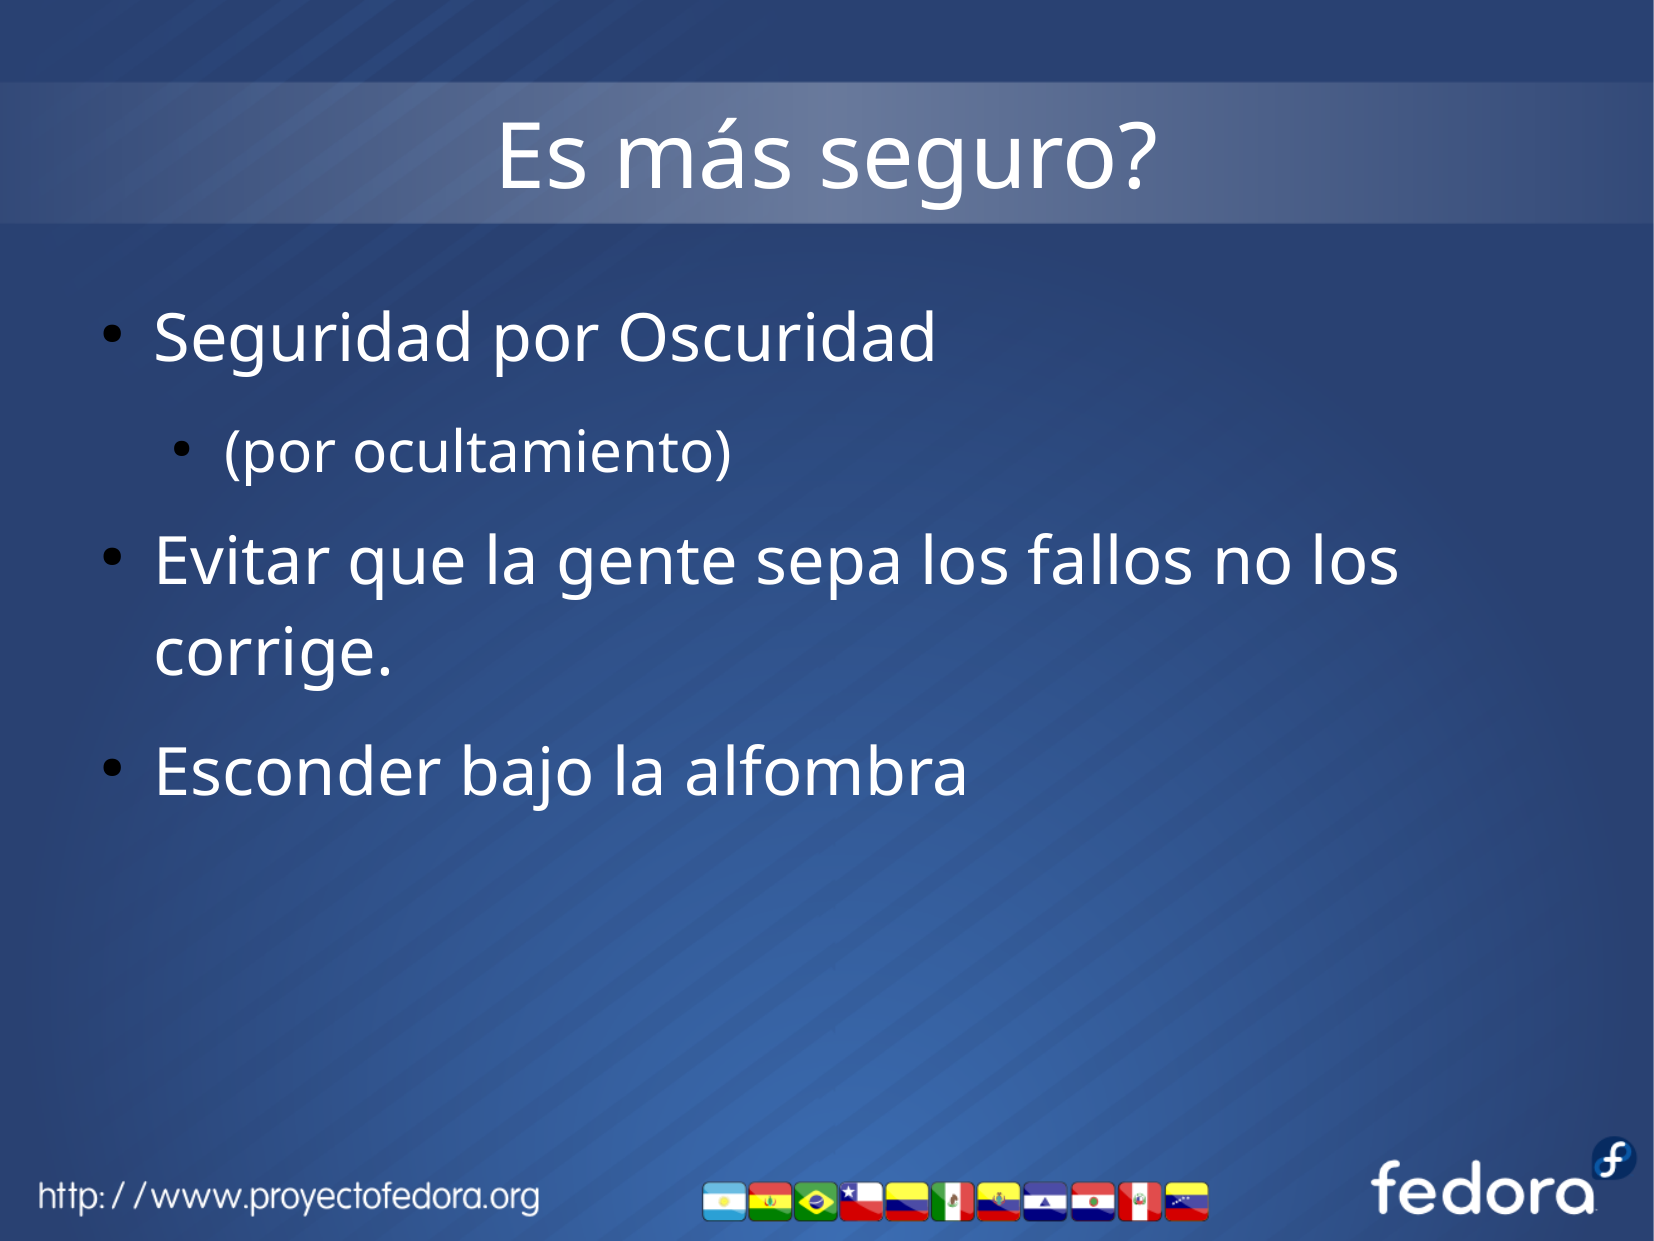

# Es más seguro?
Seguridad por Oscuridad
(por ocultamiento)
Evitar que la gente sepa los fallos no los corrige.
Esconder bajo la alfombra